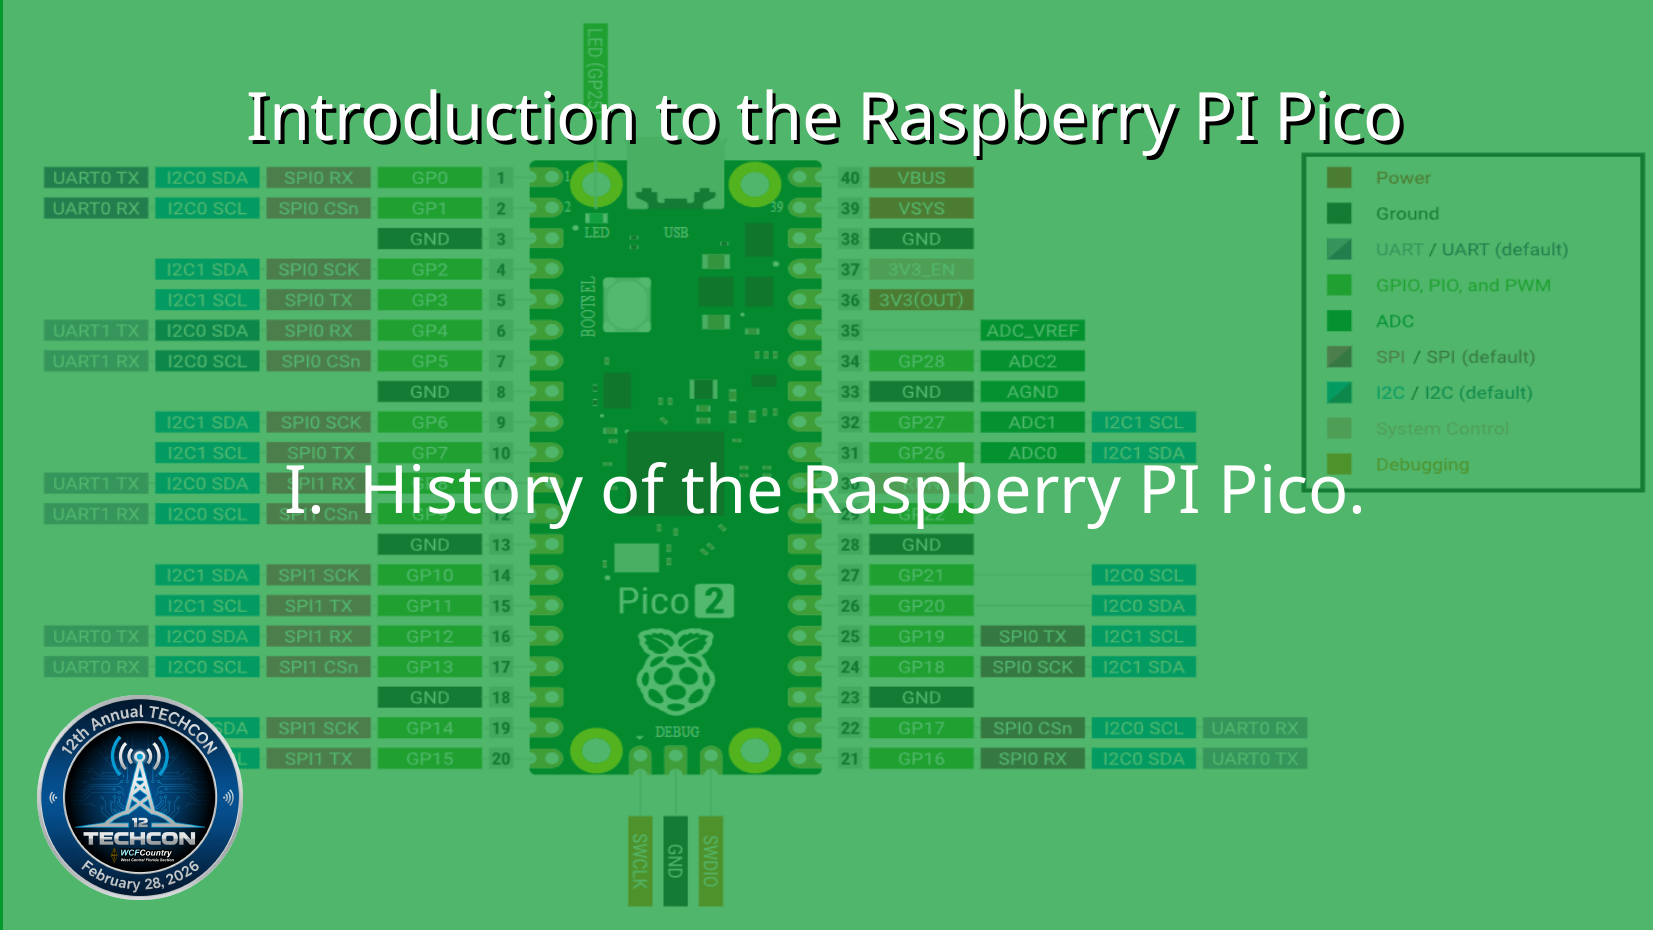

# Introduction to the Raspberry PI Pico
I. History of the Raspberry PI Pico.